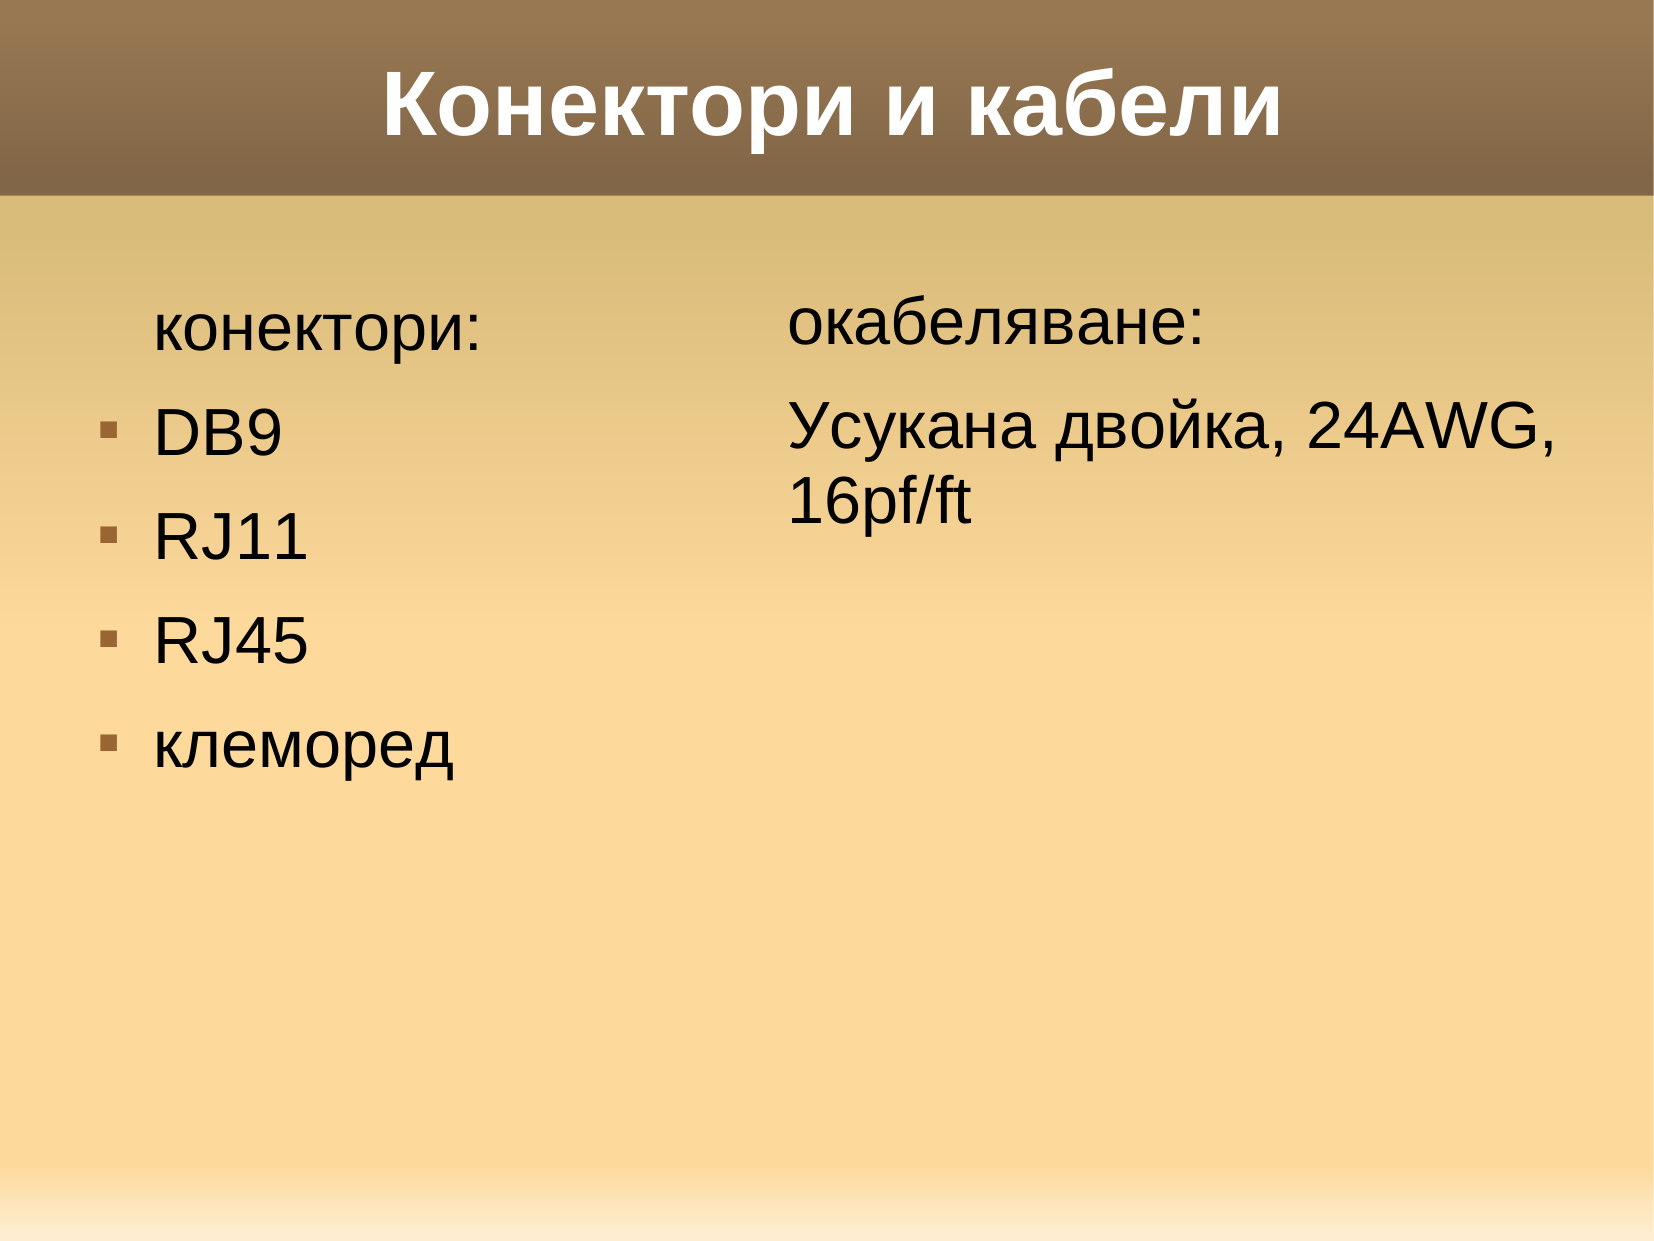

# Конектори и кабели
окабеляване:
Усукана двойка, 24AWG, 16pf/ft
конектори:
DB9
RJ11
RJ45
клеморед